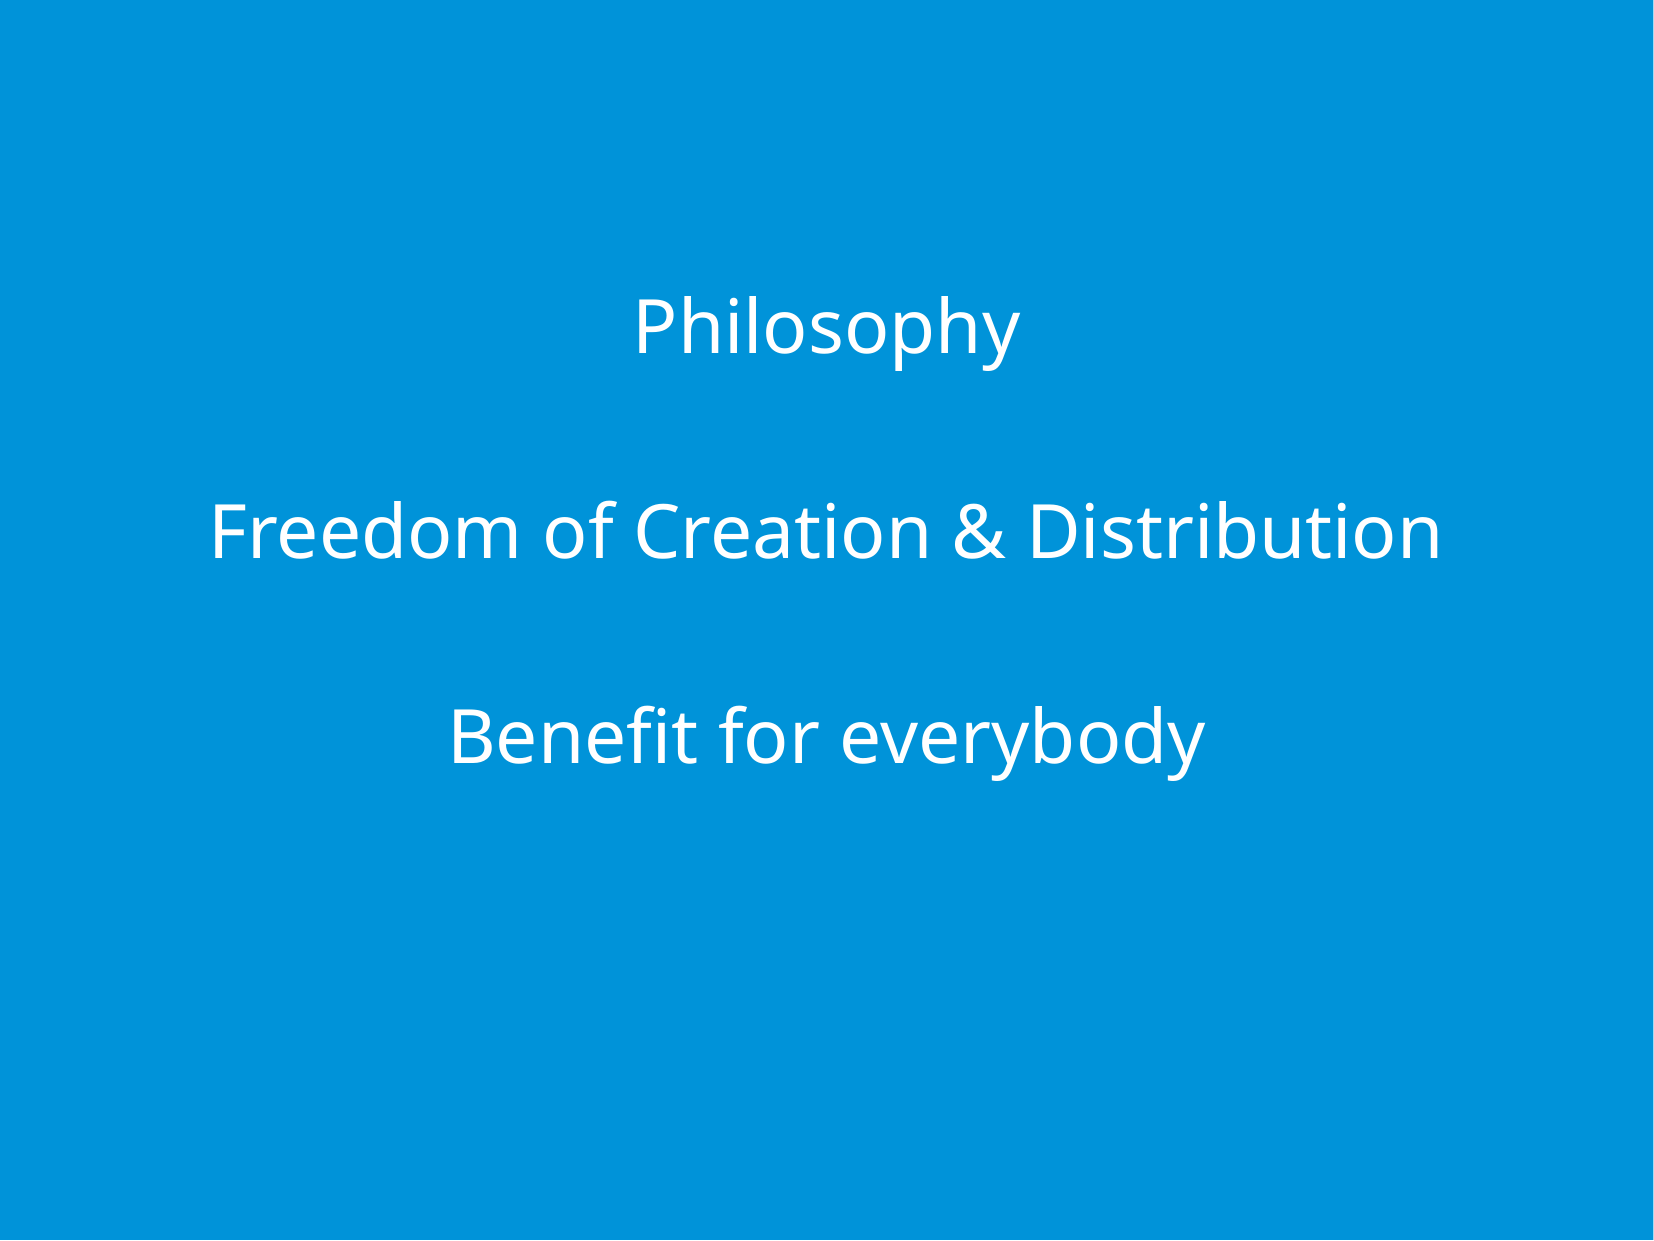

# Philosophy
Freedom of Creation & Distribution
Benefit for everybody